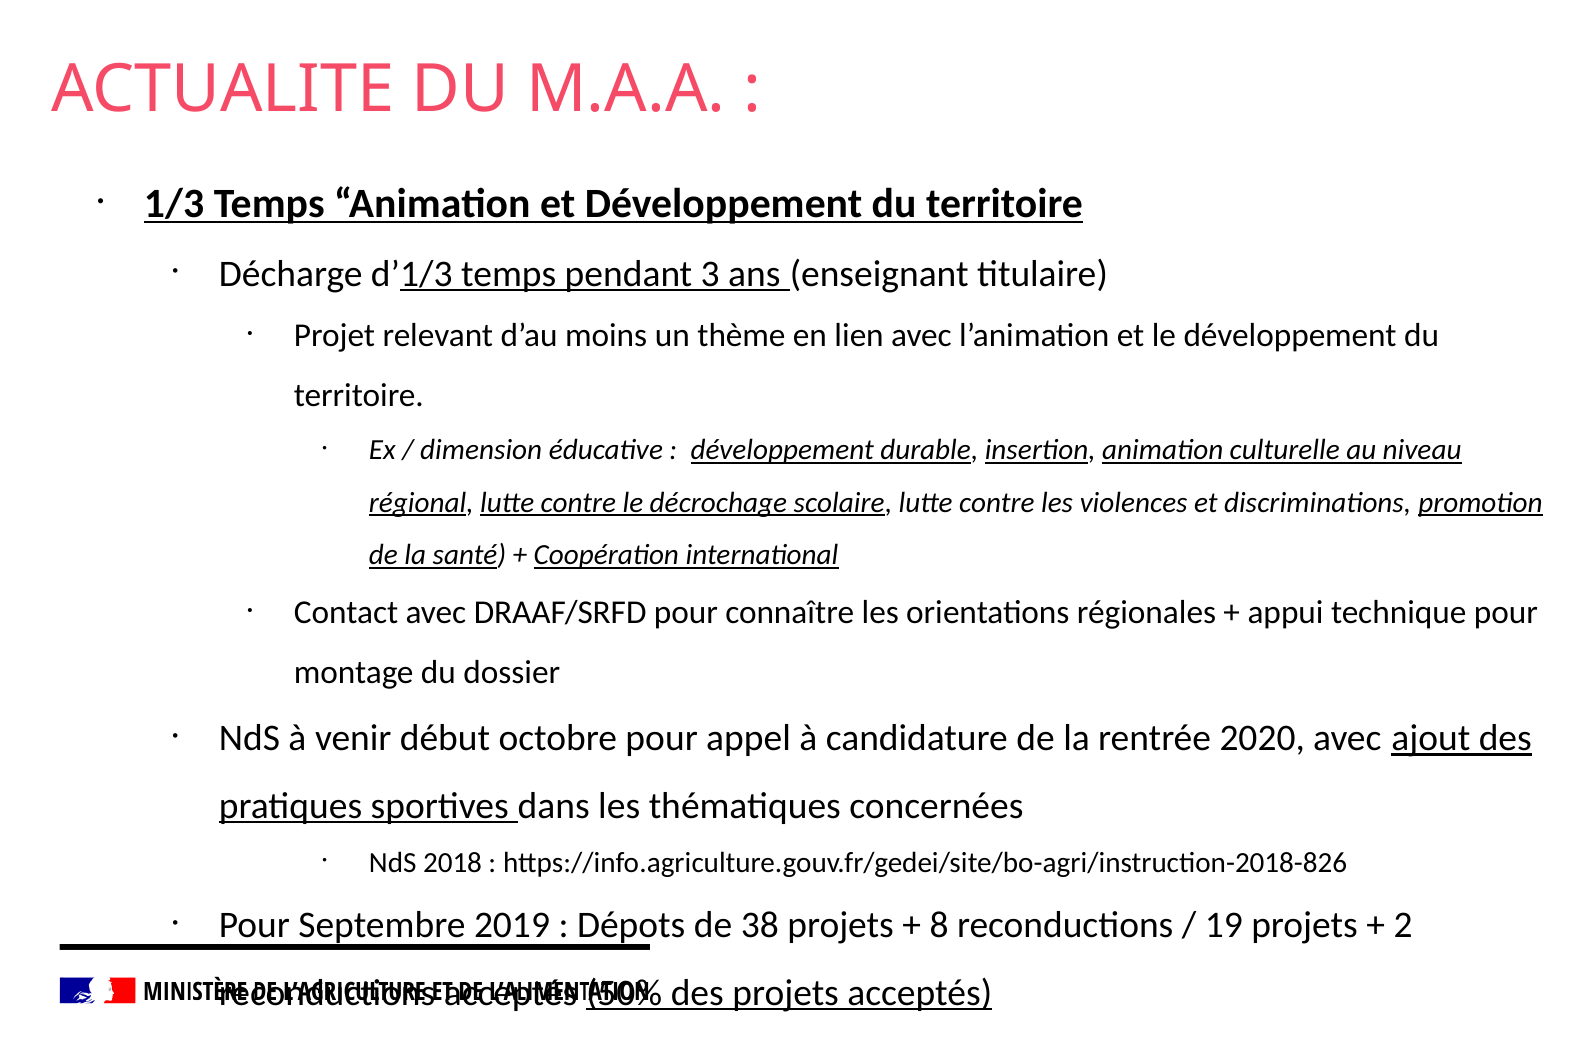

# ACTUALITE DU M.A.A. :
1/3 Temps “Animation et Développement du territoire
Décharge d’1/3 temps pendant 3 ans (enseignant titulaire)
Projet relevant d’au moins un thème en lien avec l’animation et le développement du territoire.
Ex / dimension éducative : développement durable, insertion, animation culturelle au niveau régional, lutte contre le décrochage scolaire, lutte contre les violences et discriminations, promotion de la santé) + Coopération international
Contact avec DRAAF/SRFD pour connaître les orientations régionales + appui technique pour montage du dossier
NdS à venir début octobre pour appel à candidature de la rentrée 2020, avec ajout des pratiques sportives dans les thématiques concernées
NdS 2018 : https://info.agriculture.gouv.fr/gedei/site/bo-agri/instruction-2018-826
Pour Septembre 2019 : Dépots de 38 projets + 8 reconductions / 19 projets + 2 reconductions acceptés (50% des projets acceptés)